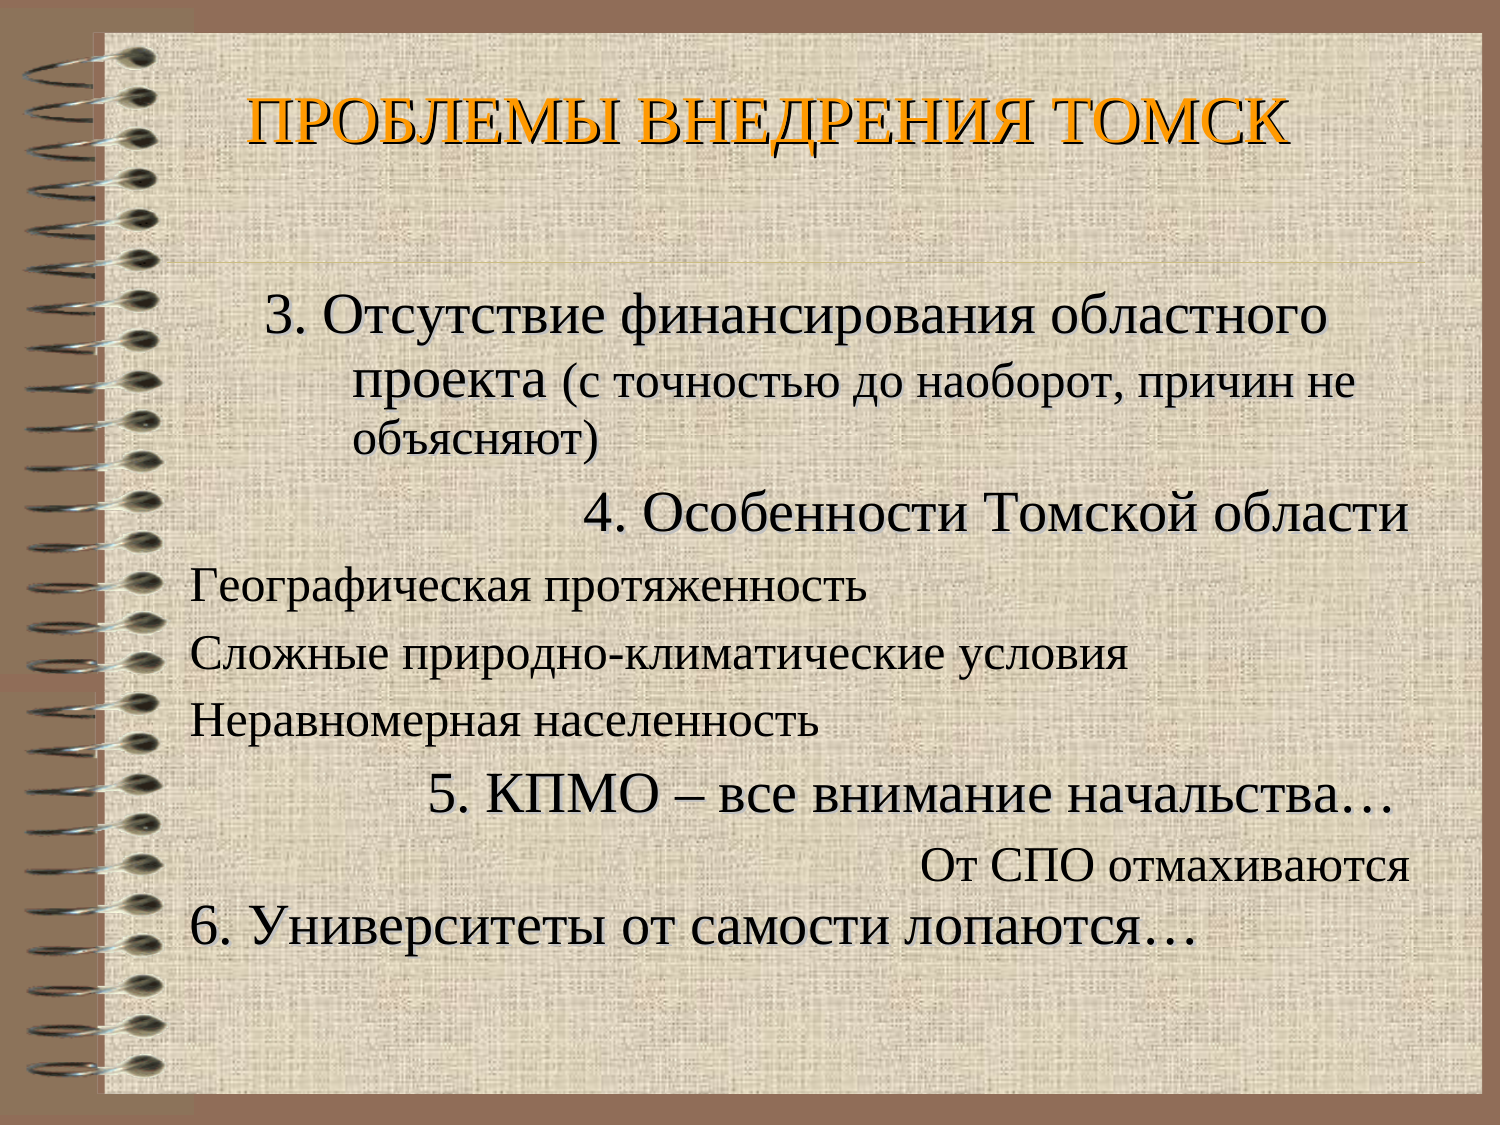

# ПРОБЛЕМЫ ВНЕДРЕНИЯ ТОМСК
3. Отсутствие финансирования областного проекта (с точностью до наоборот, причин не объясняют)
4. Особенности Томской области
Географическая протяженность
Сложные природно-климатические условия
Неравномерная населенность
5. КПМО – все внимание начальства…
От СПО отмахиваются
6. Университеты от самости лопаются…